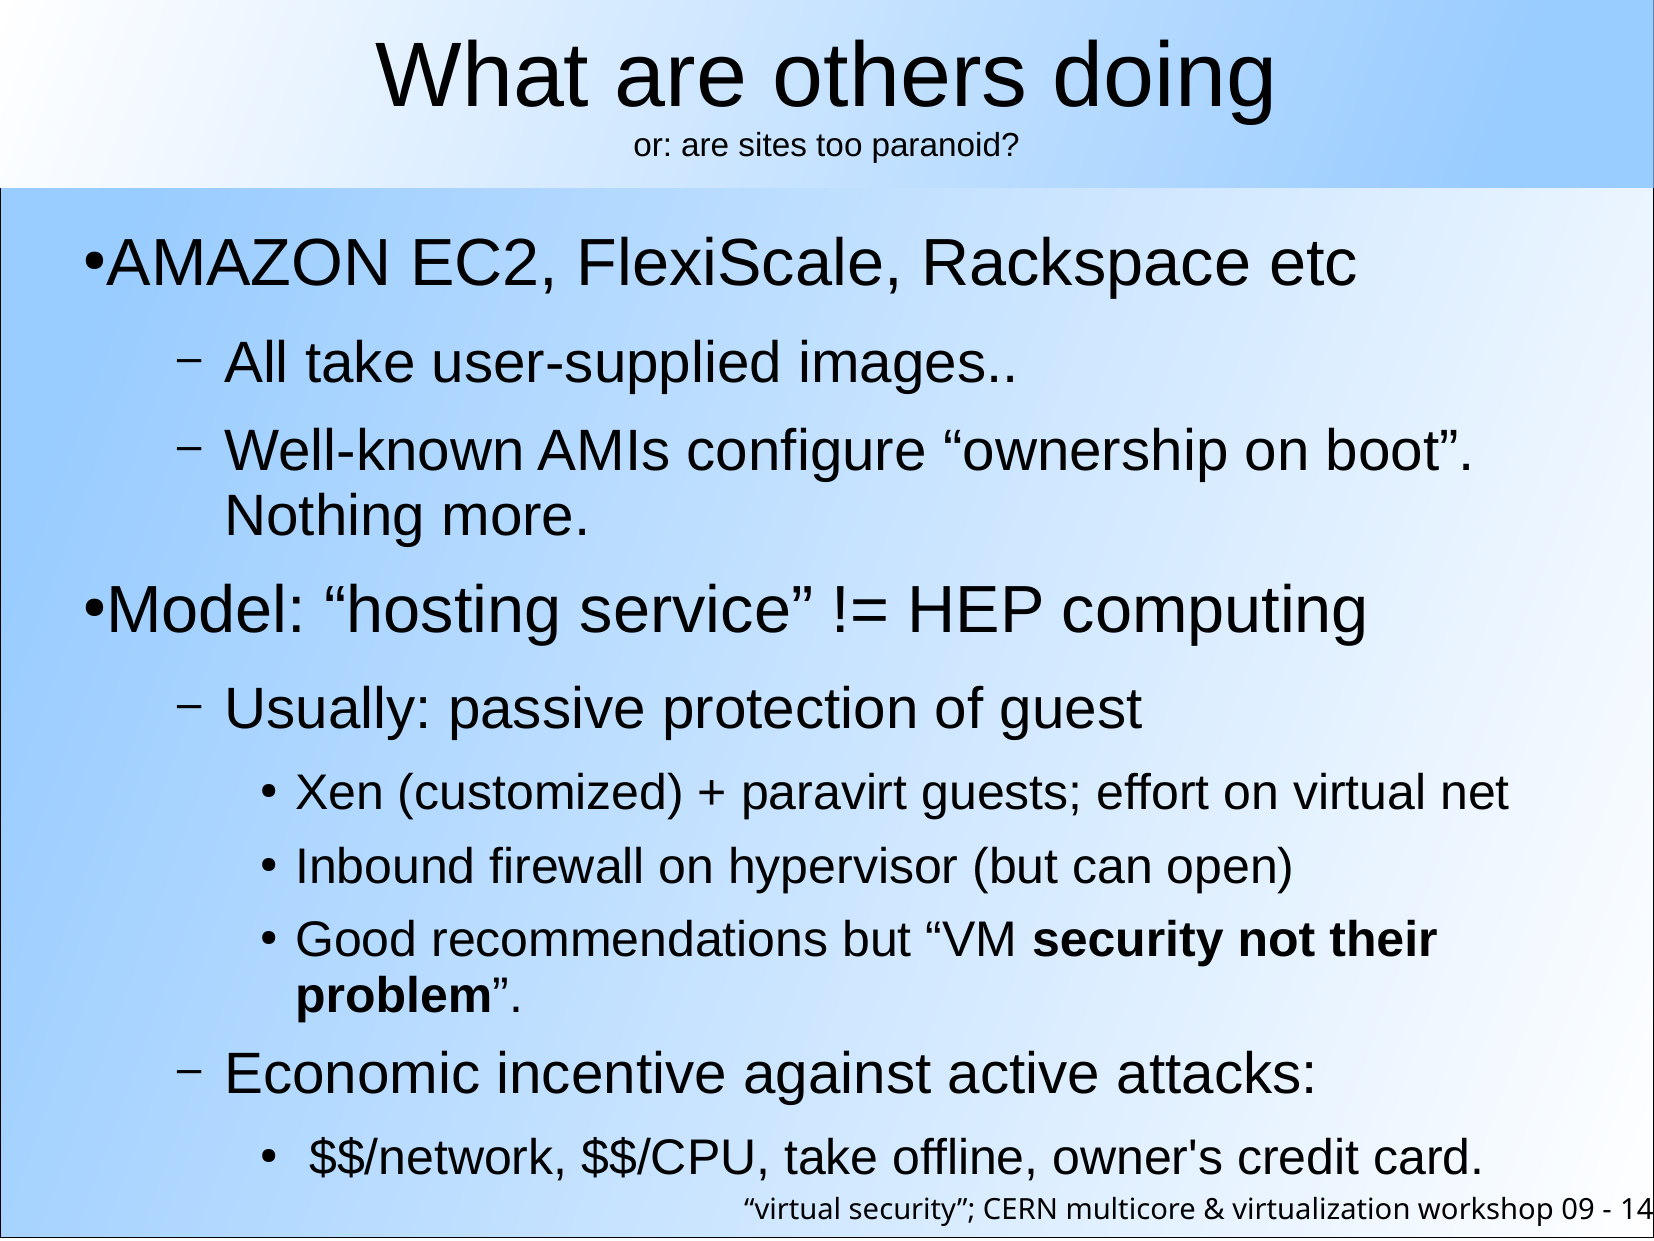

# What are others doing or: are sites too paranoid?
AMAZON EC2, FlexiScale, Rackspace etc
All take user-supplied images..
Well-known AMIs configure “ownership on boot”. Nothing more.
Model: “hosting service” != HEP computing
Usually: passive protection of guest
Xen (customized) + paravirt guests; effort on virtual net
Inbound firewall on hypervisor (but can open)
Good recommendations but “VM security not their problem”.
Economic incentive against active attacks:
 $$/network, $$/CPU, take offline, owner's credit card.
14